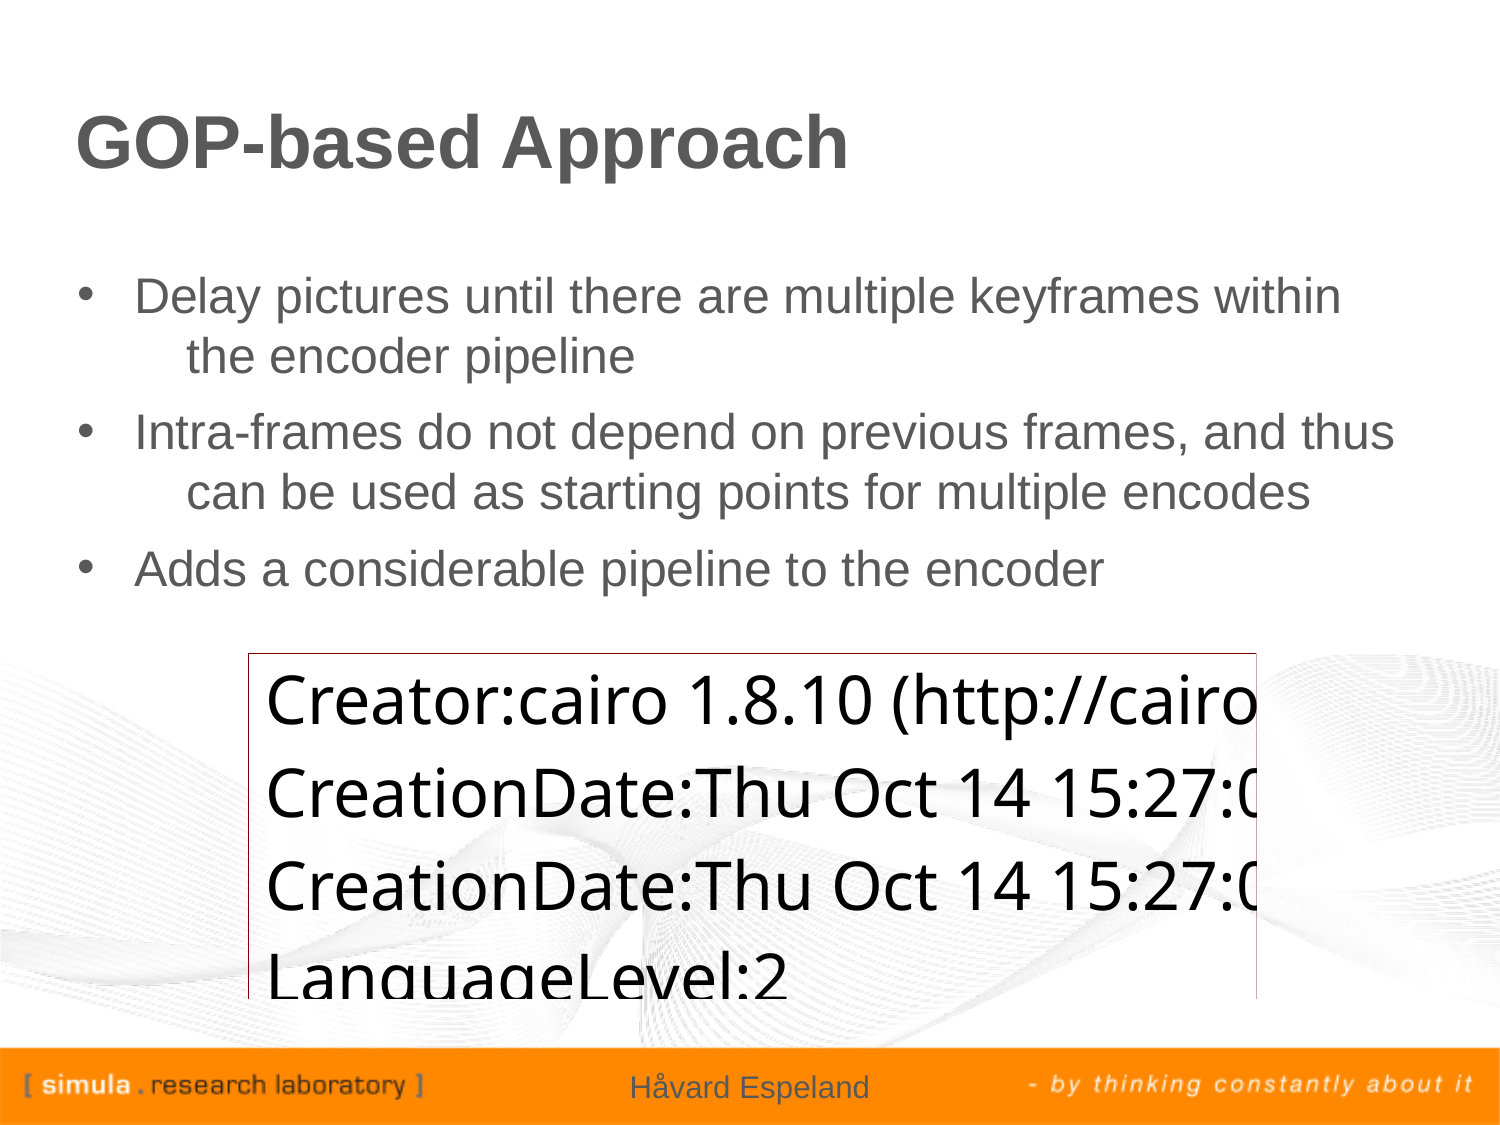

# GOP-based Approach
Delay pictures until there are multiple keyframes within the encoder pipeline
Intra-frames do not depend on previous frames, and thus can be used as starting points for multiple encodes
Adds a considerable pipeline to the encoder